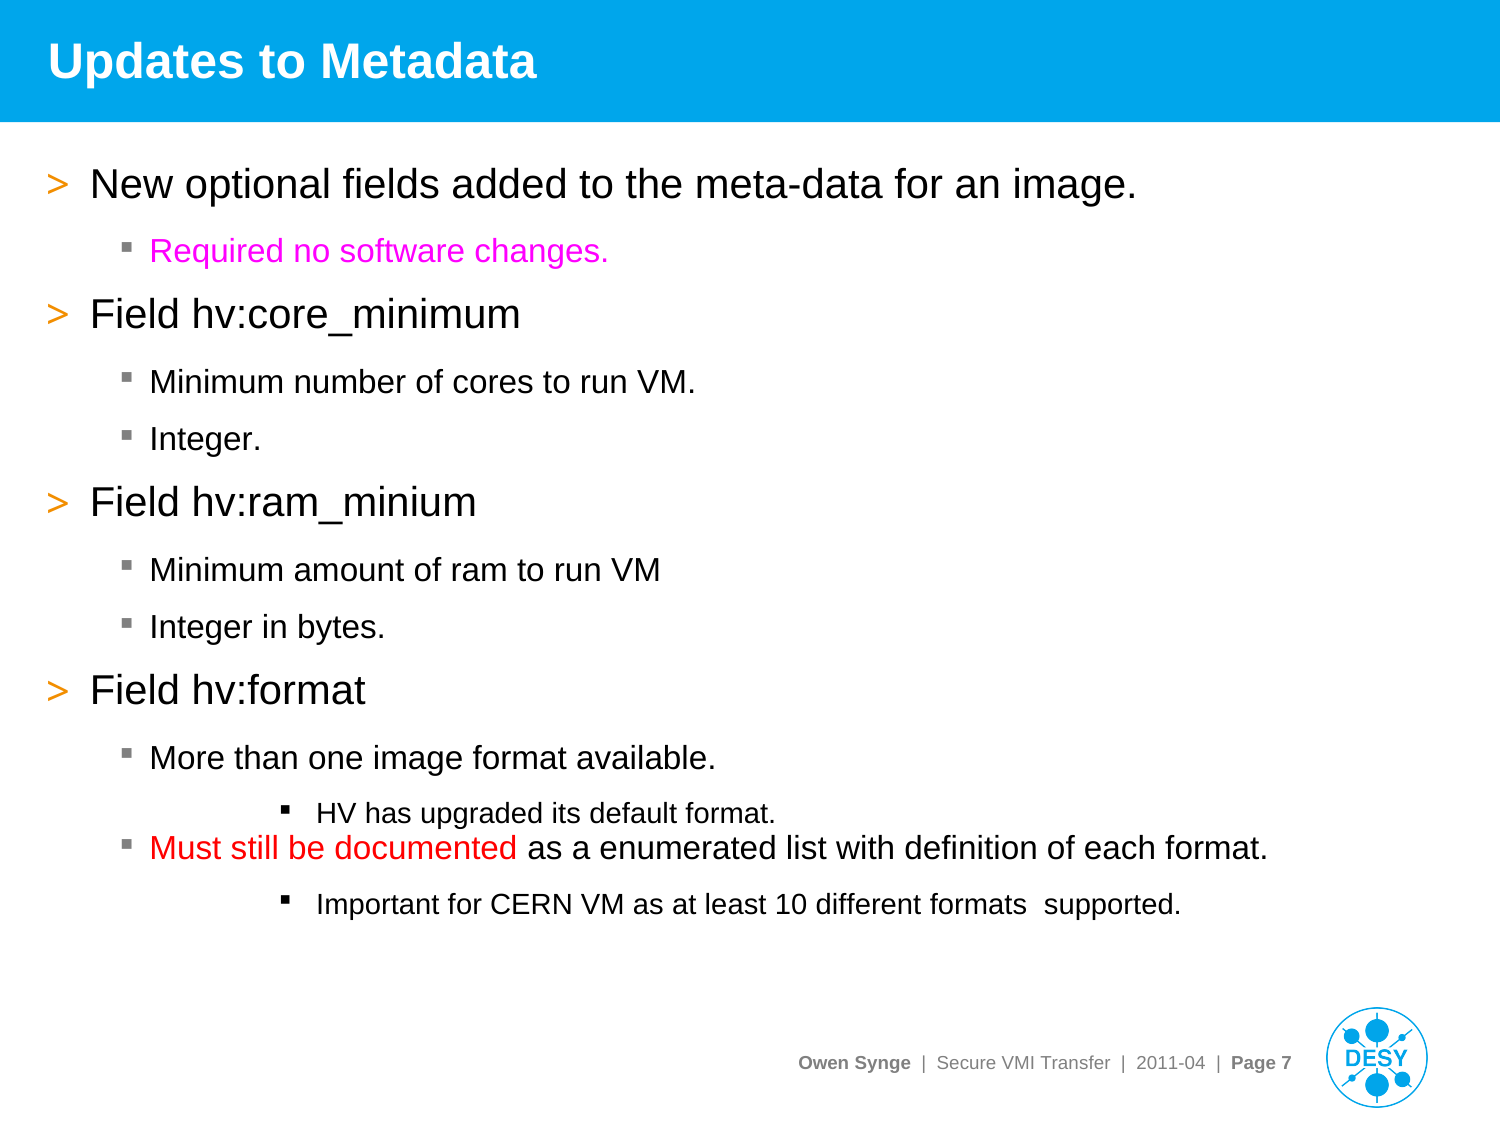

# Updates to Metadata
New optional fields added to the meta-data for an image.
Required no software changes.
Field hv:core_minimum
Minimum number of cores to run VM.
Integer.
Field hv:ram_minium
Minimum amount of ram to run VM
Integer in bytes.
Field hv:format
More than one image format available.
HV has upgraded its default format.
Must still be documented as a enumerated list with definition of each format.
Important for CERN VM as at least 10 different formats supported.